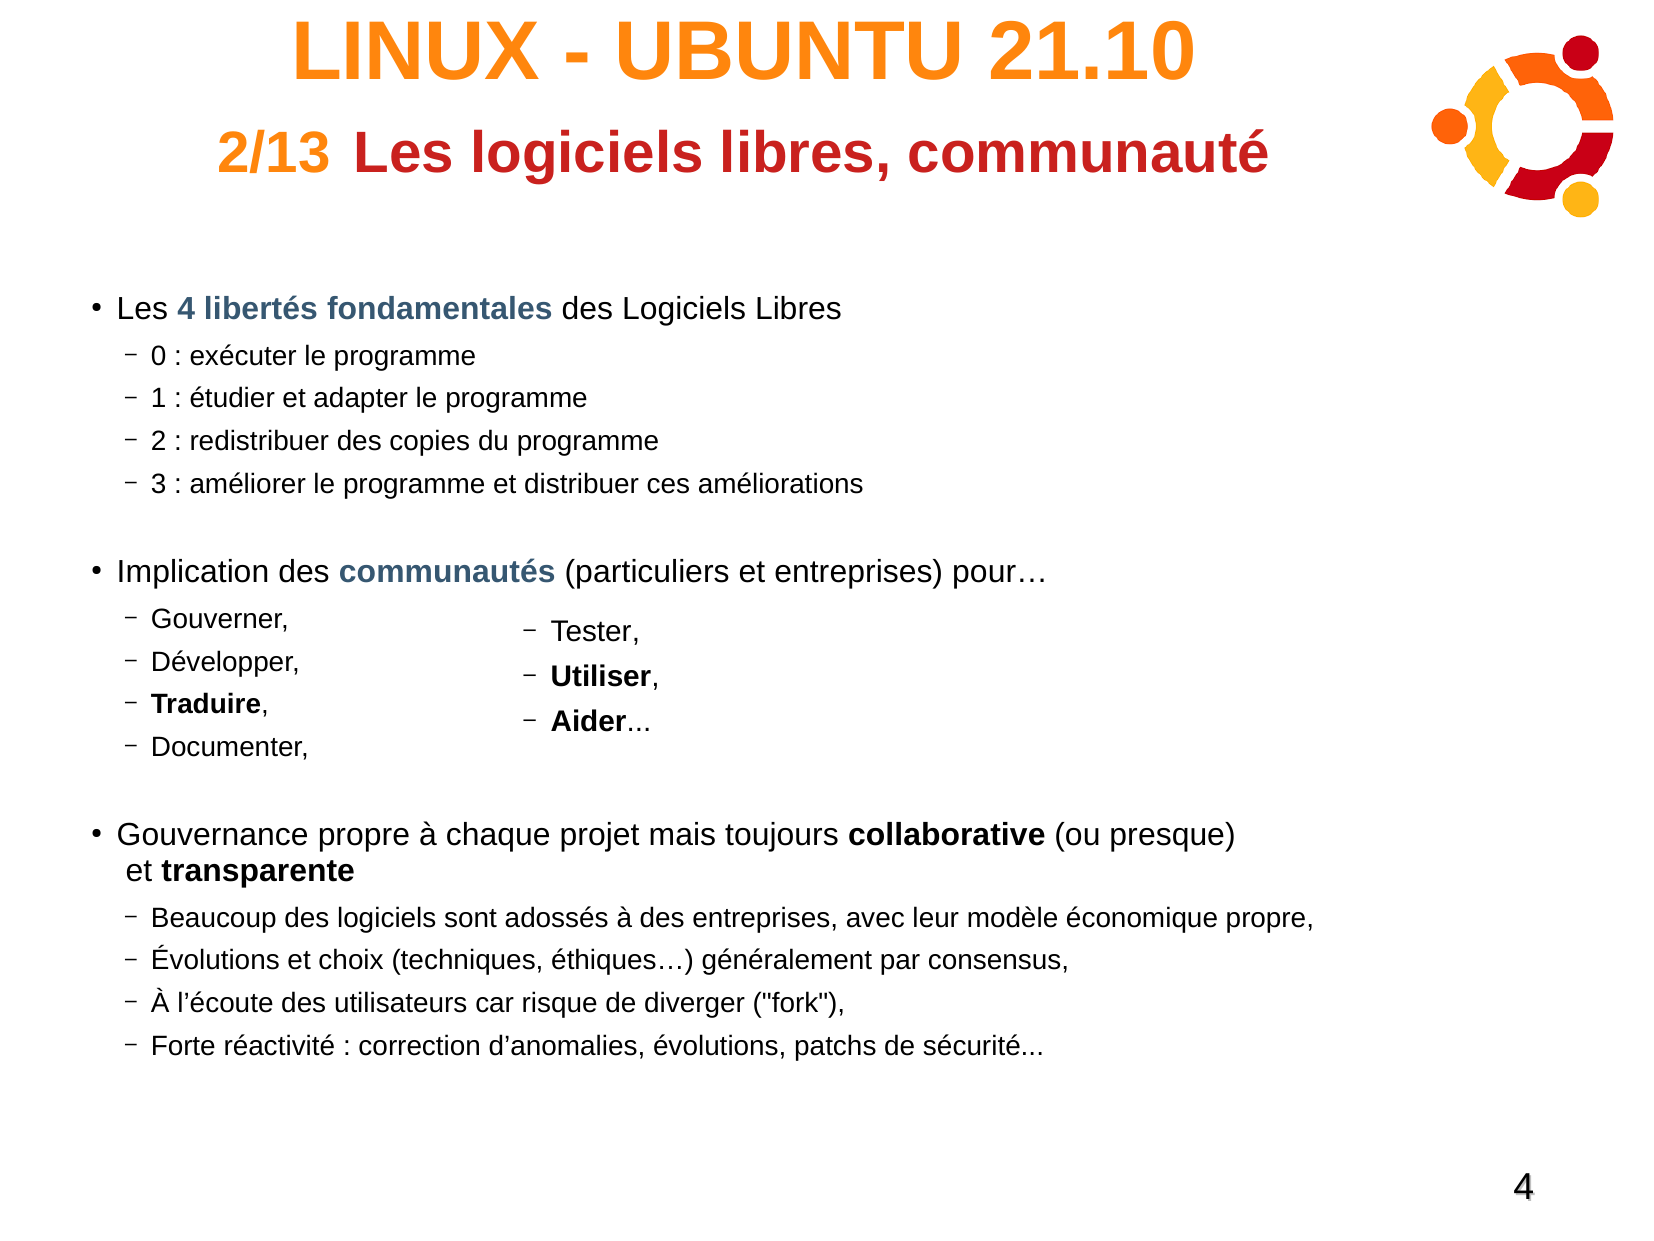

LINUX - UBUNTU 21.10
2/13 Les logiciels libres, communauté
# Les 4 libertés fondamentales des Logiciels Libres
0 : exécuter le programme
1 : étudier et adapter le programme
2 : redistribuer des copies du programme
3 : améliorer le programme et distribuer ces améliorations
Implication des communautés (particuliers et entreprises) pour…
Gouverner,
Développer,
Traduire,
Documenter,
Gouvernance propre à chaque projet mais toujours collaborative (ou presque)
 et transparente
Beaucoup des logiciels sont adossés à des entreprises, avec leur modèle économique propre,
Évolutions et choix (techniques, éthiques…) généralement par consensus,
À l’écoute des utilisateurs car risque de diverger ("fork"),
Forte réactivité : correction d’anomalies, évolutions, patchs de sécurité...
Tester,
Utiliser,
Aider...